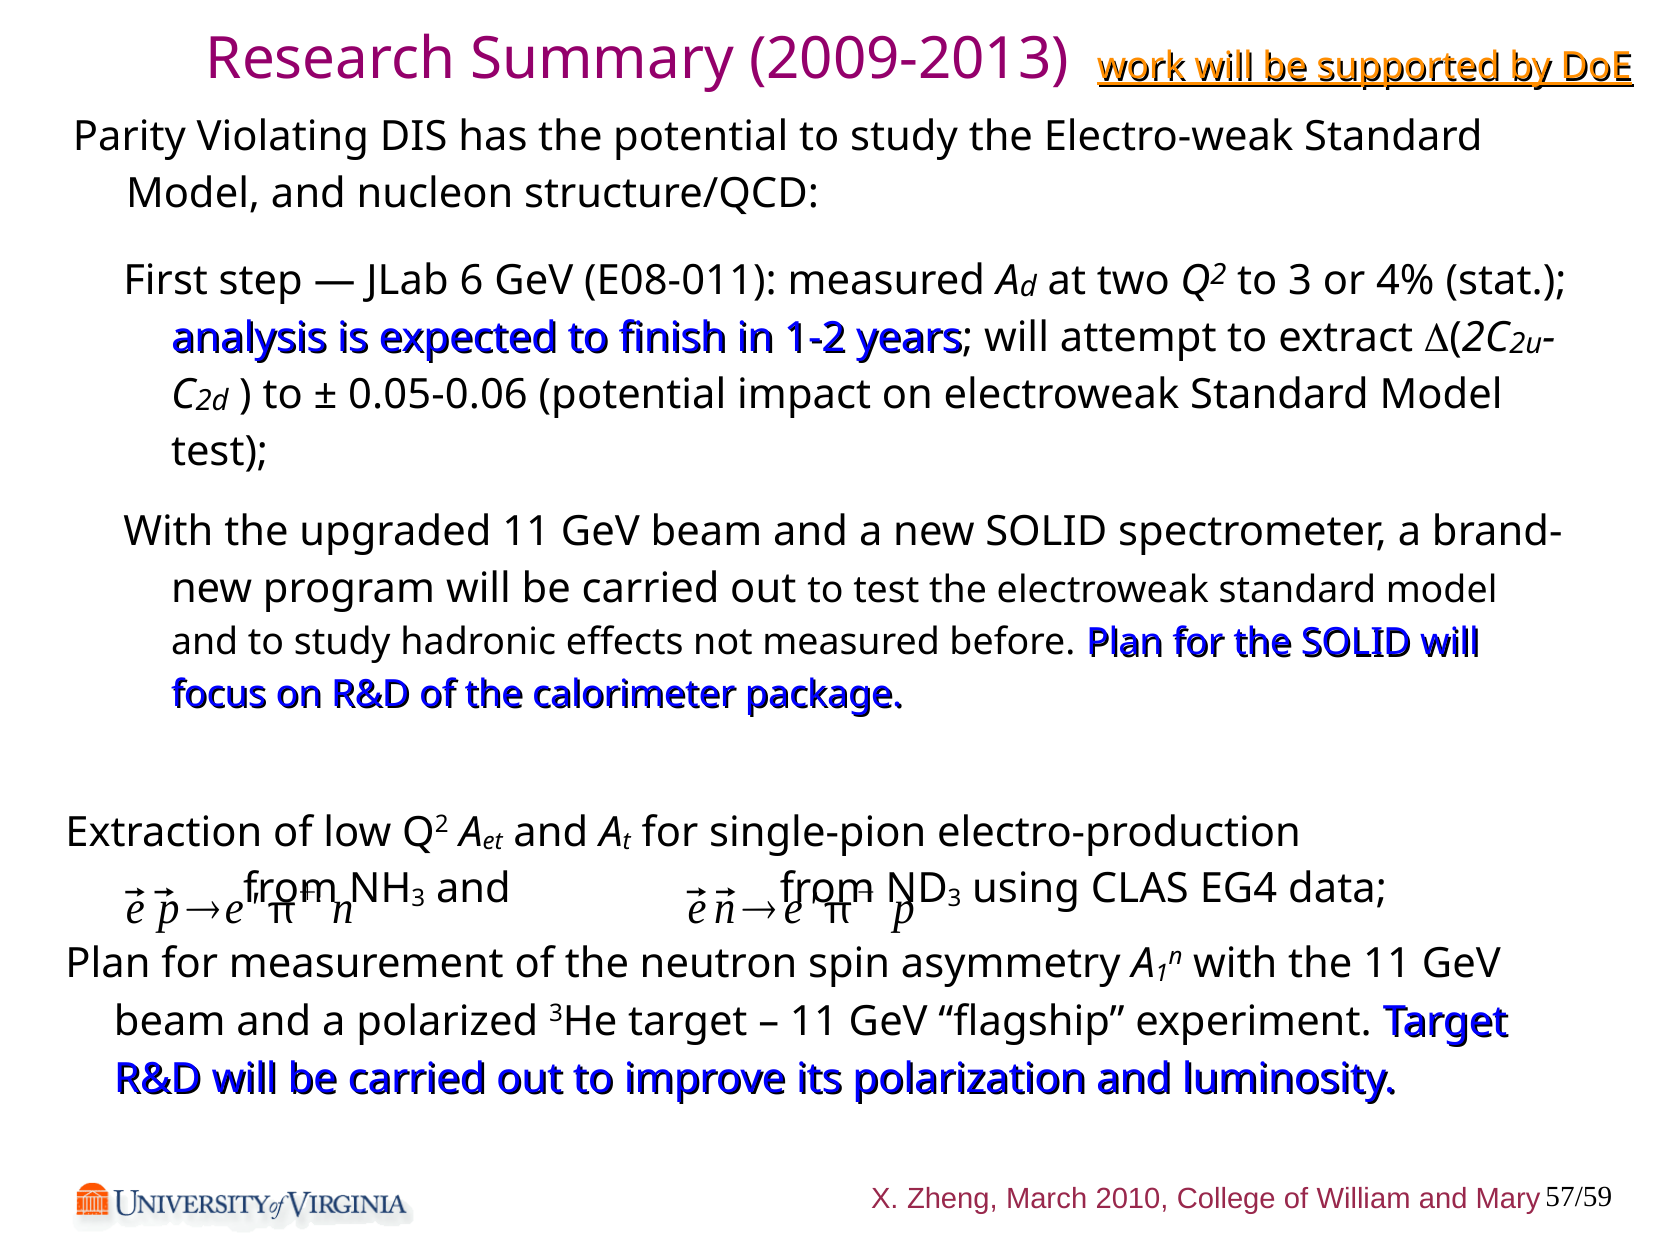

# Research Summary (2009-2013)
work will be supported by DoE
Parity Violating DIS has the potential to study the Electro-weak Standard Model, and nucleon structure/QCD:
First step — JLab 6 GeV (E08-011): measured Ad at two Q2 to 3 or 4% (stat.); analysis is expected to finish in 1-2 years; will attempt to extract D(2C2u-C2d ) to ± 0.05-0.06 (potential impact on electroweak Standard Model test);
With the upgraded 11 GeV beam and a new SOLID spectrometer, a brand-new program will be carried out to test the electroweak standard model and to study hadronic effects not measured before. Plan for the SOLID will focus on R&D of the calorimeter package.
Extraction of low Q2 Aet and At for single-pion electro-production from NH3 and from ND3 using CLAS EG4 data;
Plan for measurement of the neutron spin asymmetry A1n with the 11 GeV beam and a polarized 3He target – 11 GeV “flagship” experiment. Target R&D will be carried out to improve its polarization and luminosity.